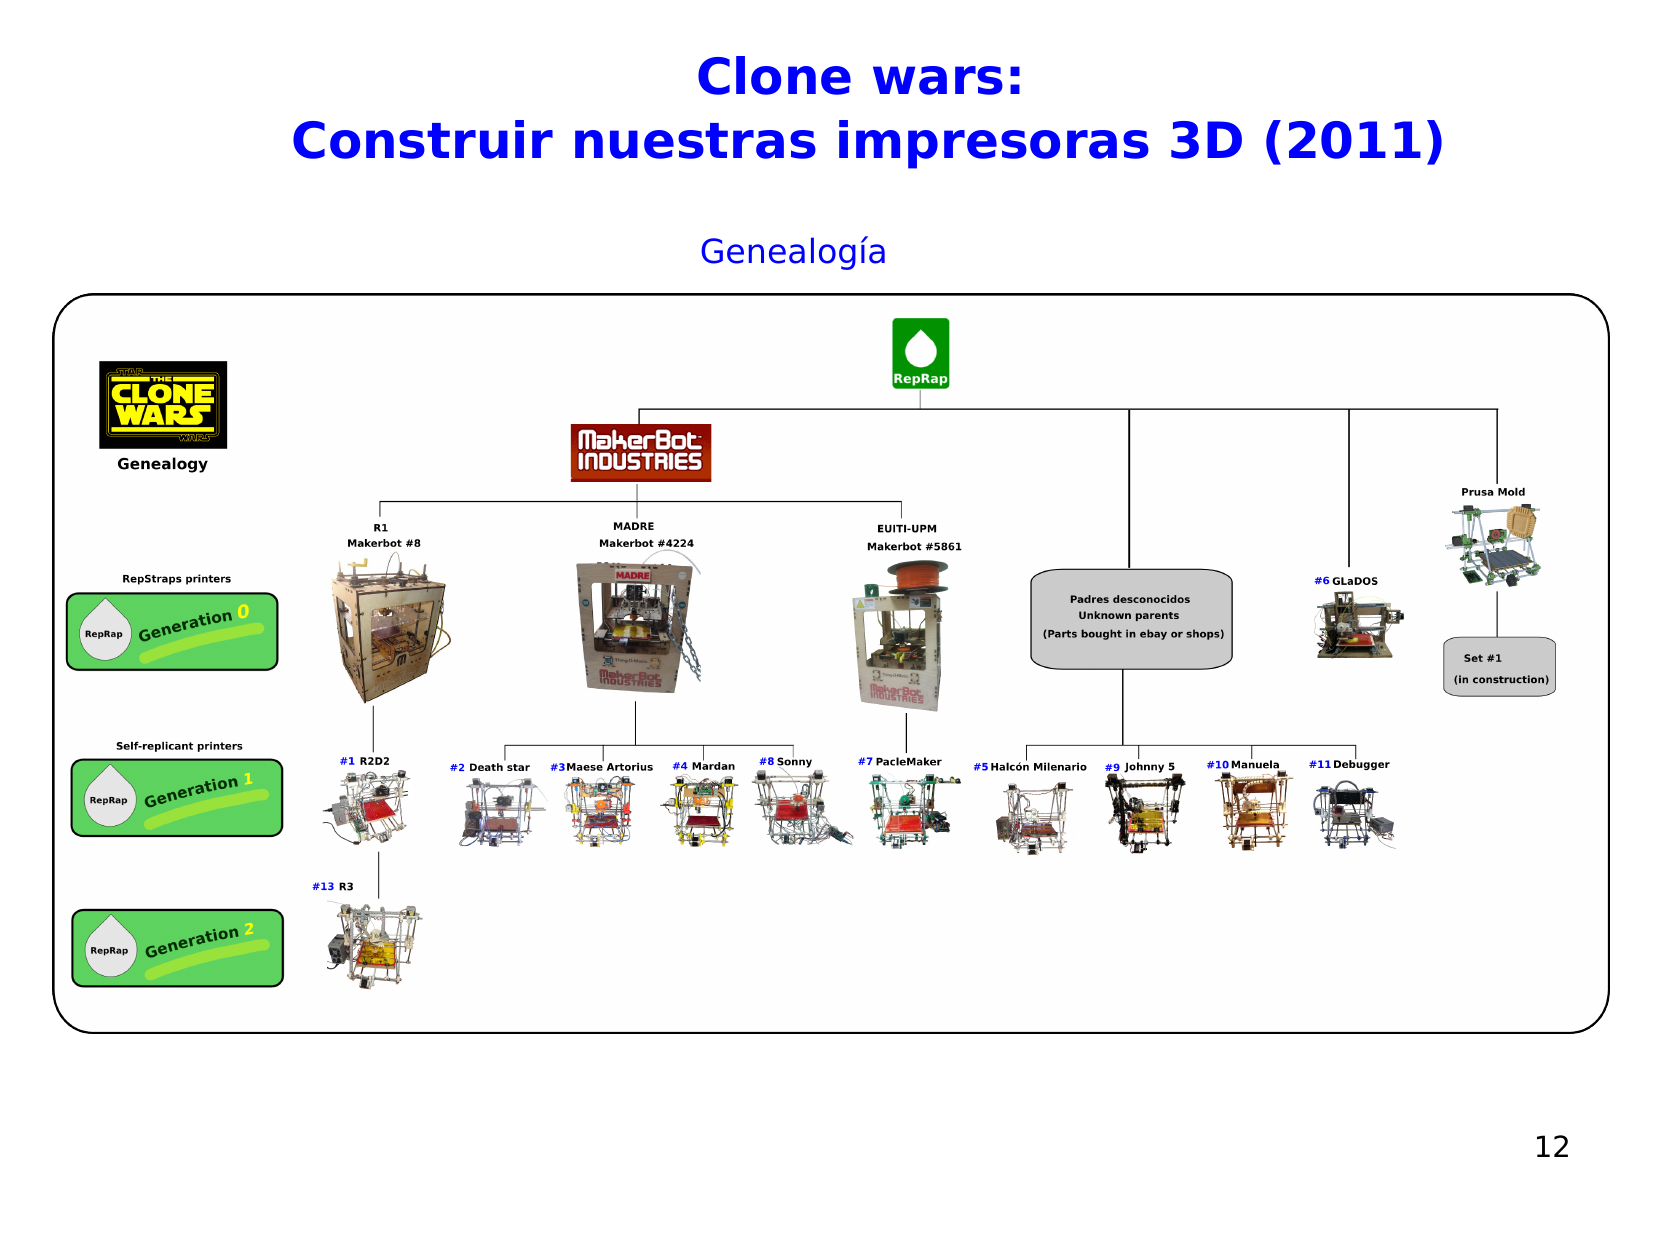

Clone wars:
Construir nuestras impresoras 3D (2011)
Genealogía
12